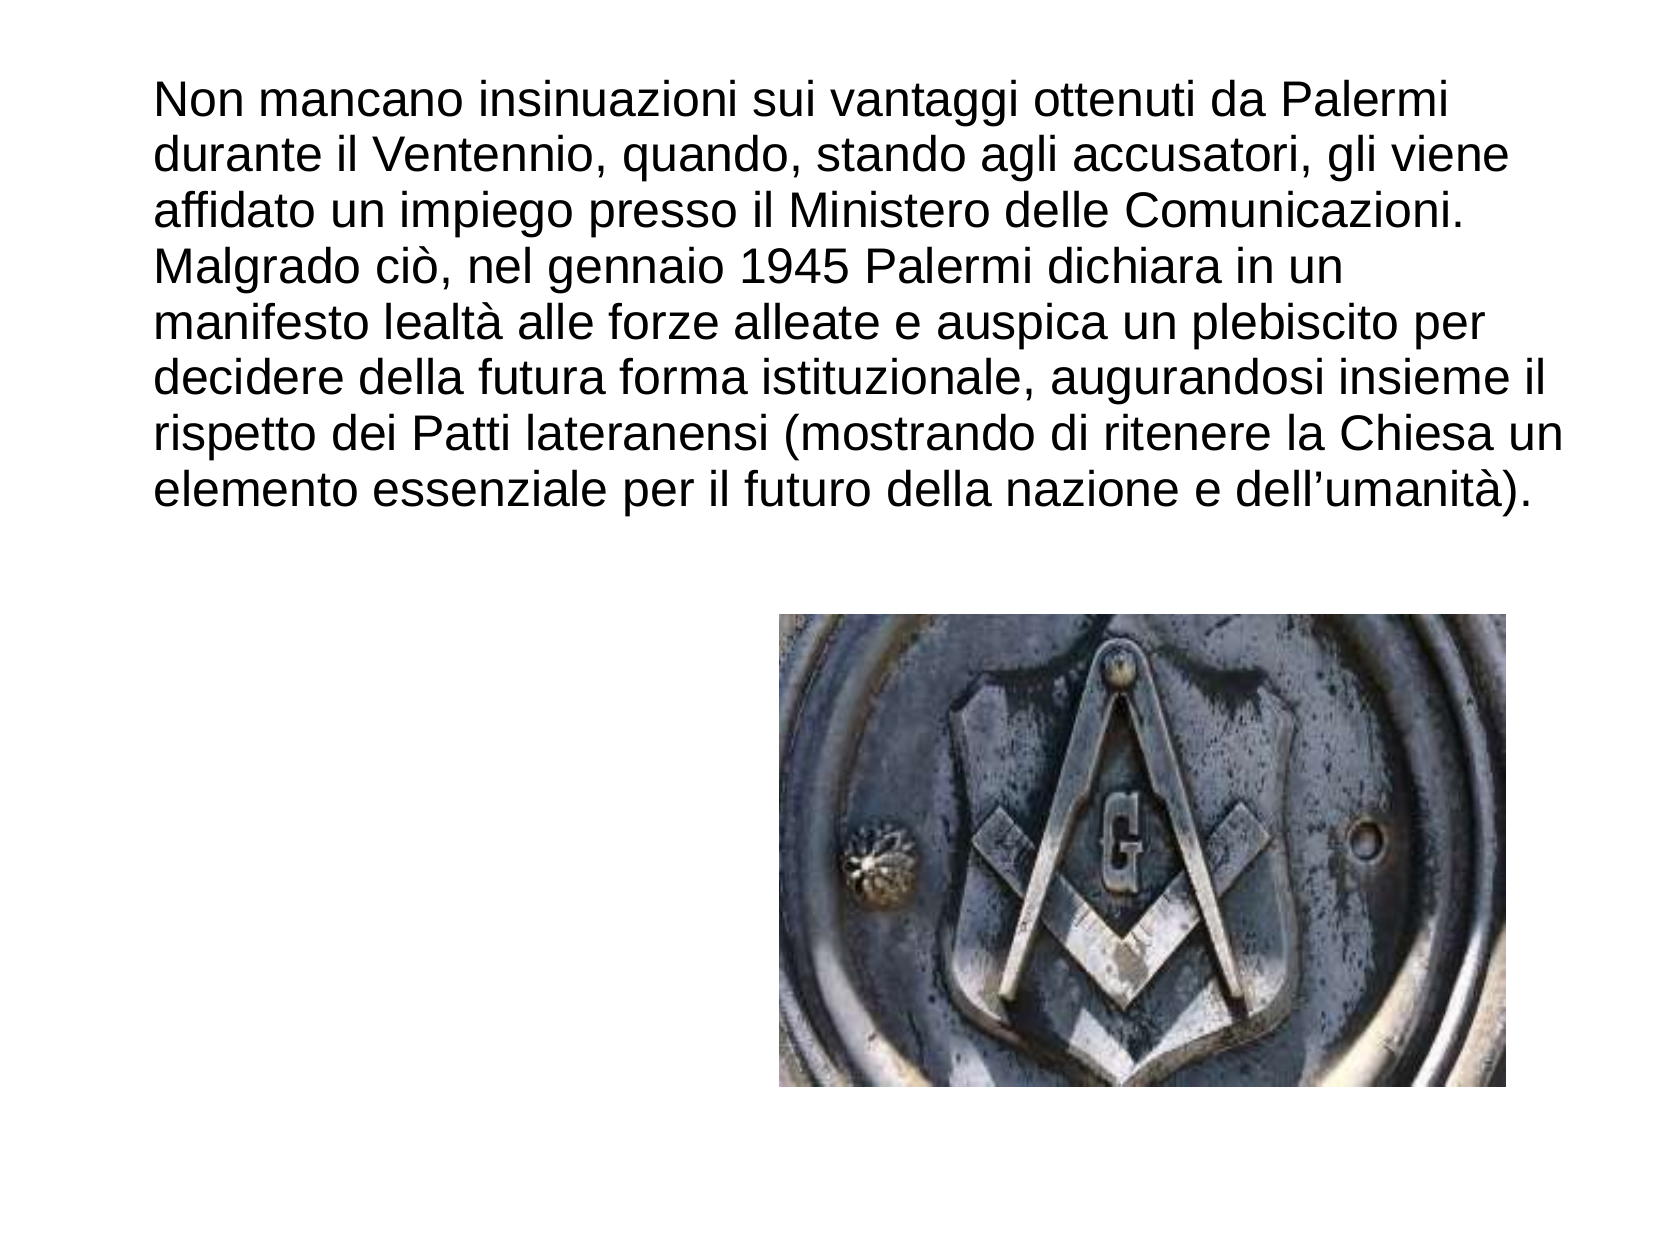

# Non mancano insinuazioni sui vantaggi ottenuti da Palermi durante il Ventennio, quando, stando agli accusatori, gli viene affidato un impiego presso il Ministero delle Comunicazioni. Malgrado ciò, nel gennaio 1945 Palermi dichiara in un manifesto lealtà alle forze alleate e auspica un plebiscito per decidere della futura forma istituzionale, augurandosi insieme il rispetto dei Patti lateranensi (mostrando di ritenere la Chiesa un elemento essenziale per il futuro della nazione e dell’umanità).